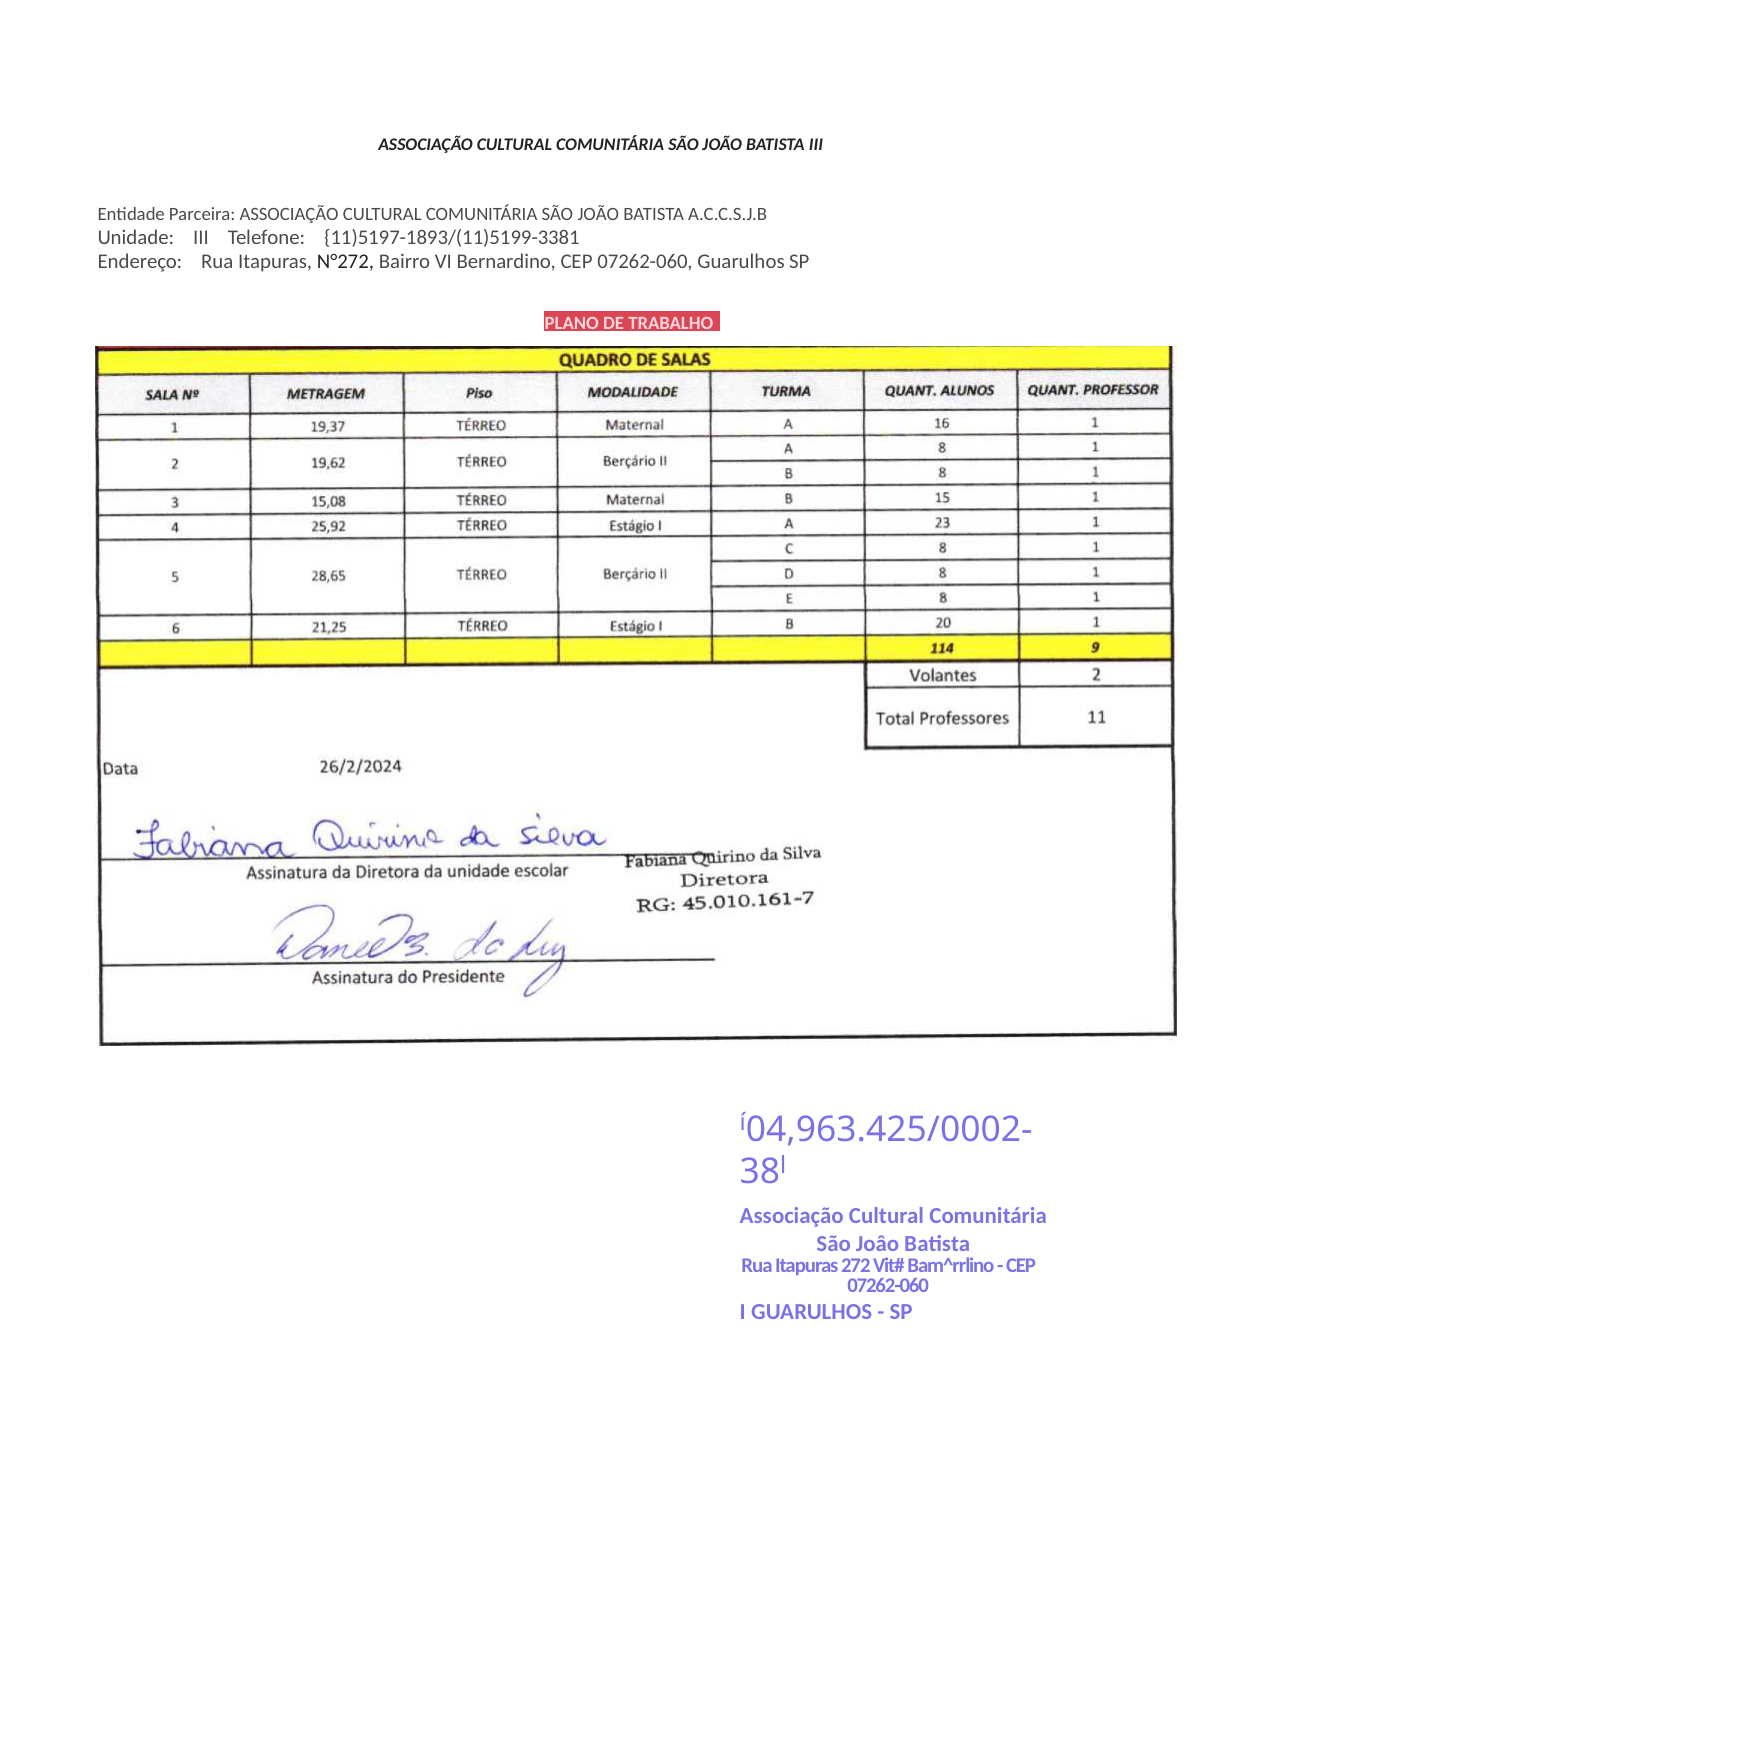

ASSOCIAÇÃO CULTURAL COMUNITÁRIA SÃO JOÃO BATISTA III
Entidade Parceira: ASSOCIAÇÃO CULTURAL COMUNITÁRIA SÃO JOÃO BATISTA A.C.C.S.J.B
Unidade: III Telefone: {11)5197-1893/(11)5199-3381
Endereço: Rua Itapuras, N°272, Bairro VI Bernardino, CEP 07262-060, Guarulhos SP
PLANO DE TRABALHO
í04,963.425/0002-38l
Associação Cultural Comunitária São Joâo Batista
Rua Itapuras 272 Vit# Bam^rrlino - CEP 07262-060
I GUARULHOS - SP